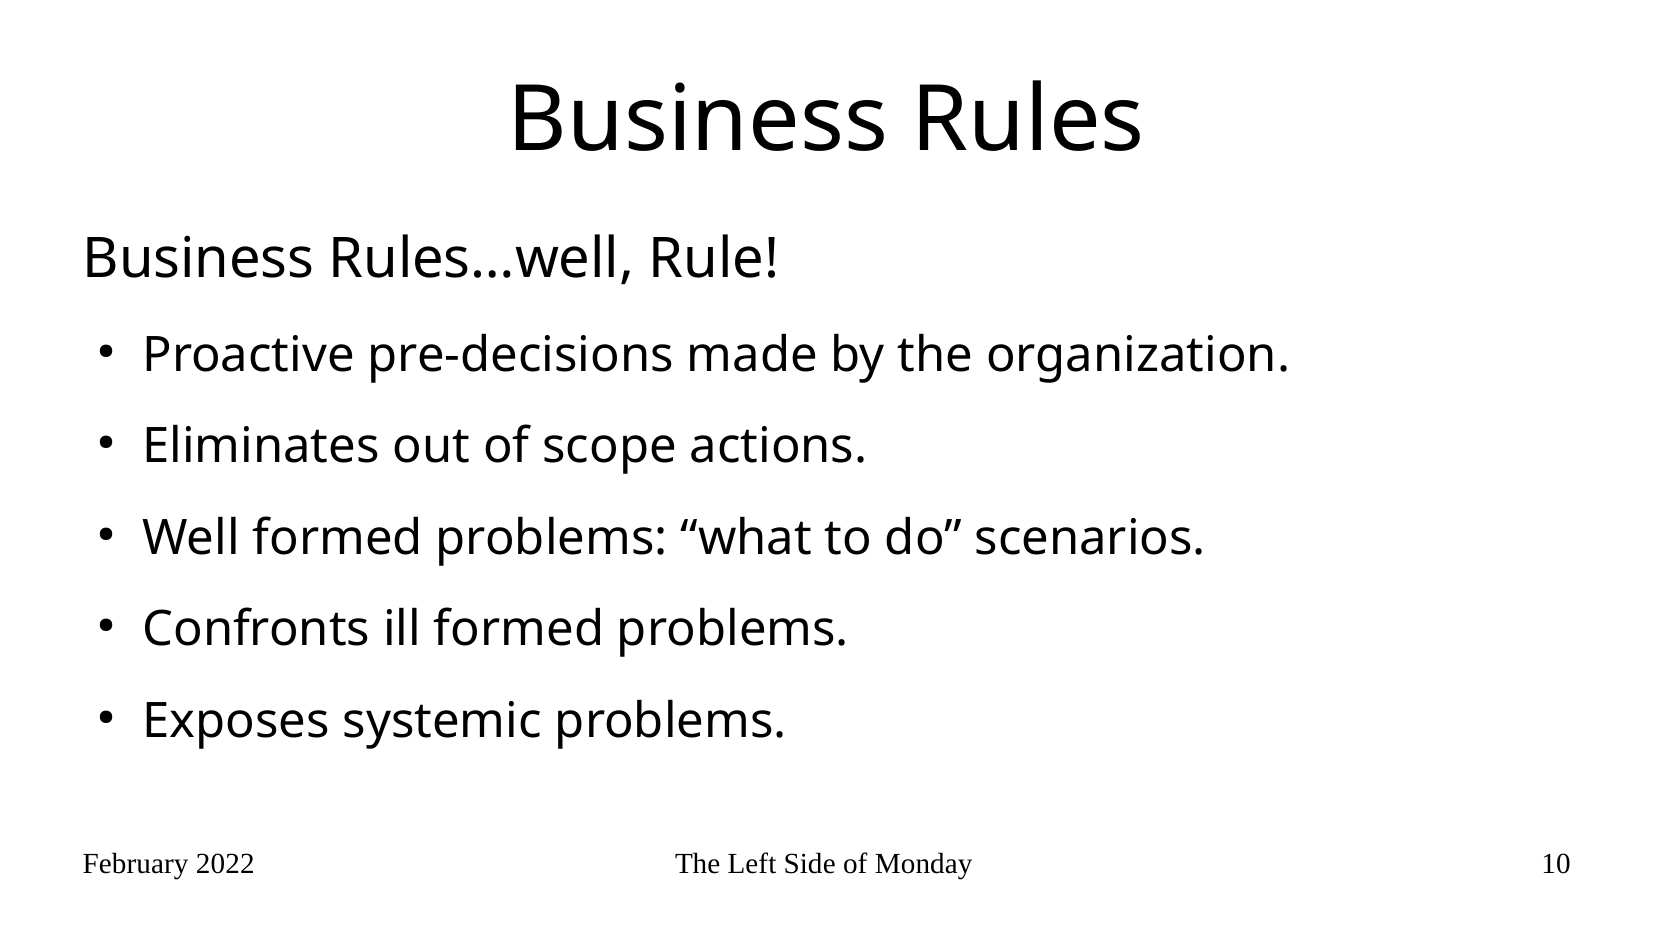

# Business Rules
Business Rules…well, Rule!
Proactive pre-decisions made by the organization.
Eliminates out of scope actions.
Well formed problems: “what to do” scenarios.
Confronts ill formed problems.
Exposes systemic problems.
February 2022
The Left Side of Monday
10